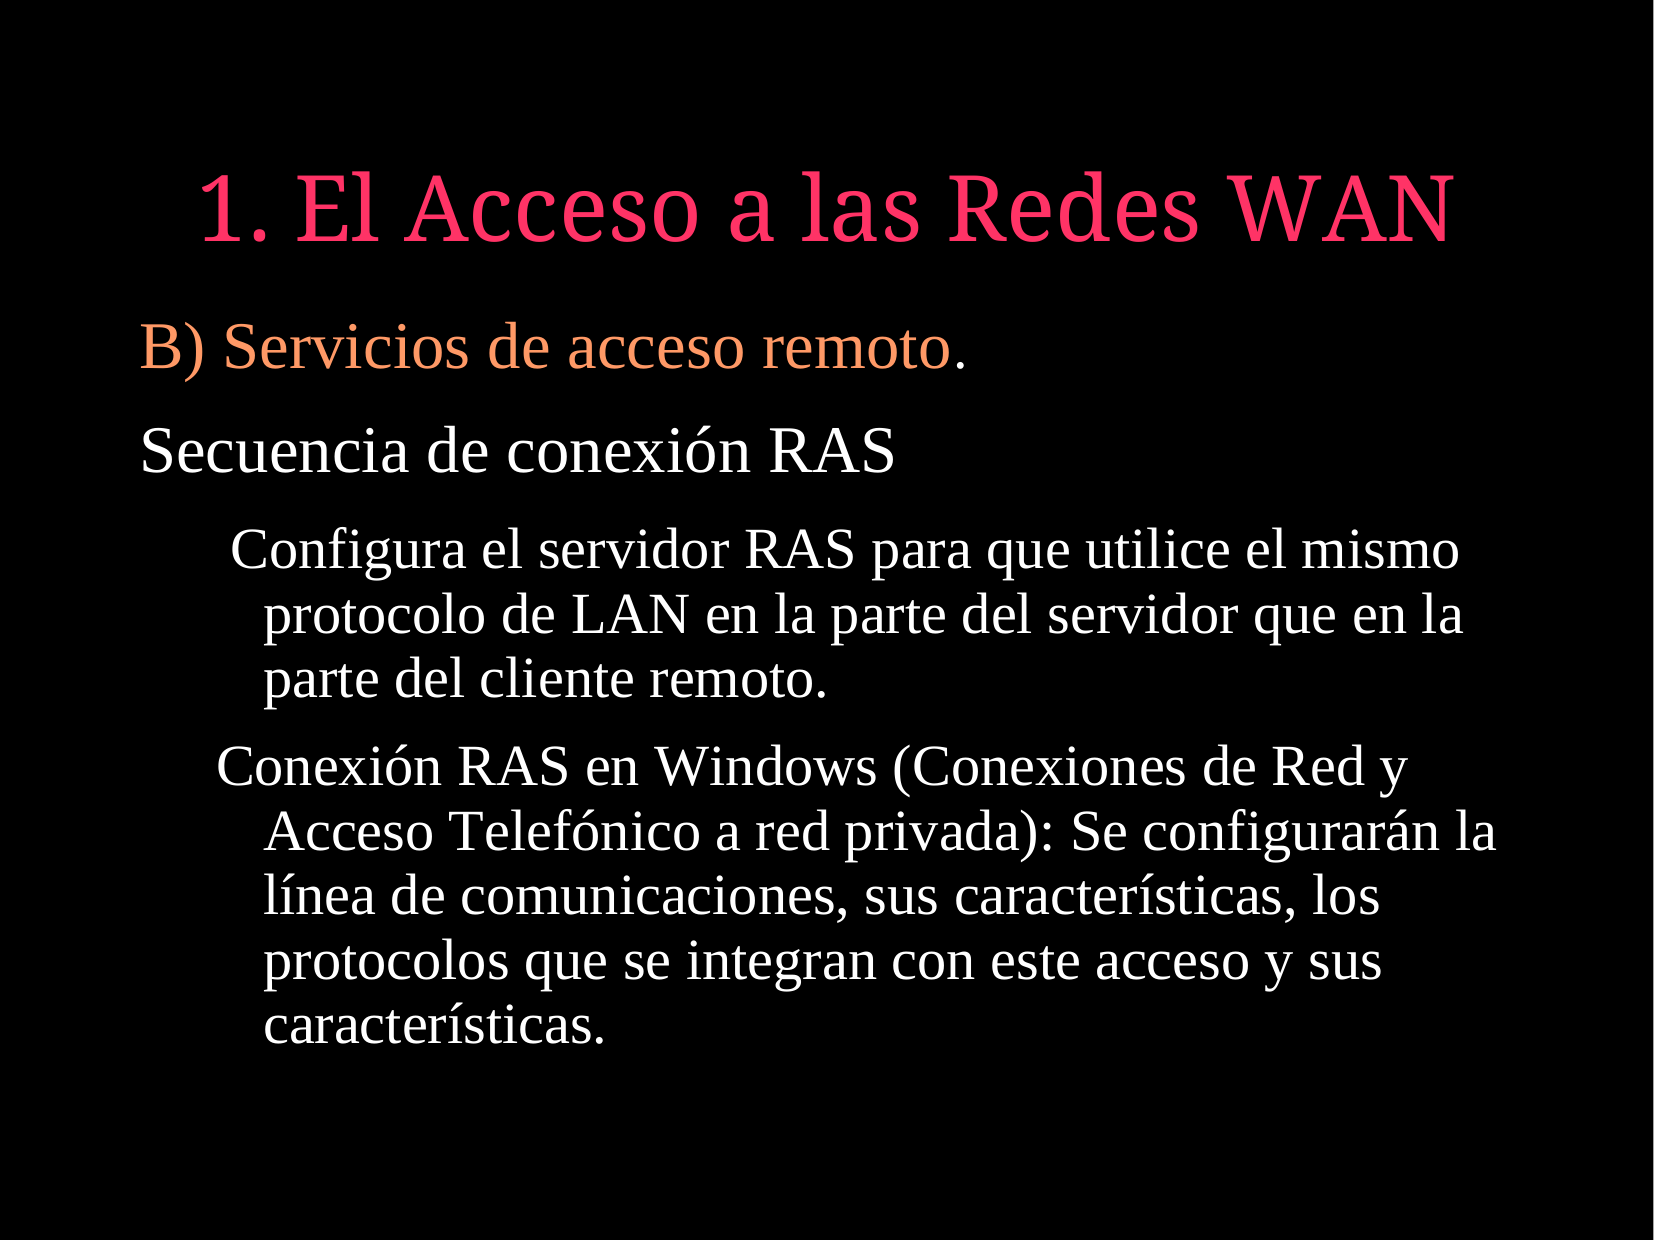

# 1. El Acceso a las Redes WAN
B) Servicios de acceso remoto.
Secuencia de conexión RAS
 Configura el servidor RAS para que utilice el mismo protocolo de LAN en la parte del servidor que en la parte del cliente remoto.
Conexión RAS en Windows (Conexiones de Red y Acceso Telefónico a red privada): Se configurarán la línea de comunicaciones, sus características, los protocolos que se integran con este acceso y sus características.